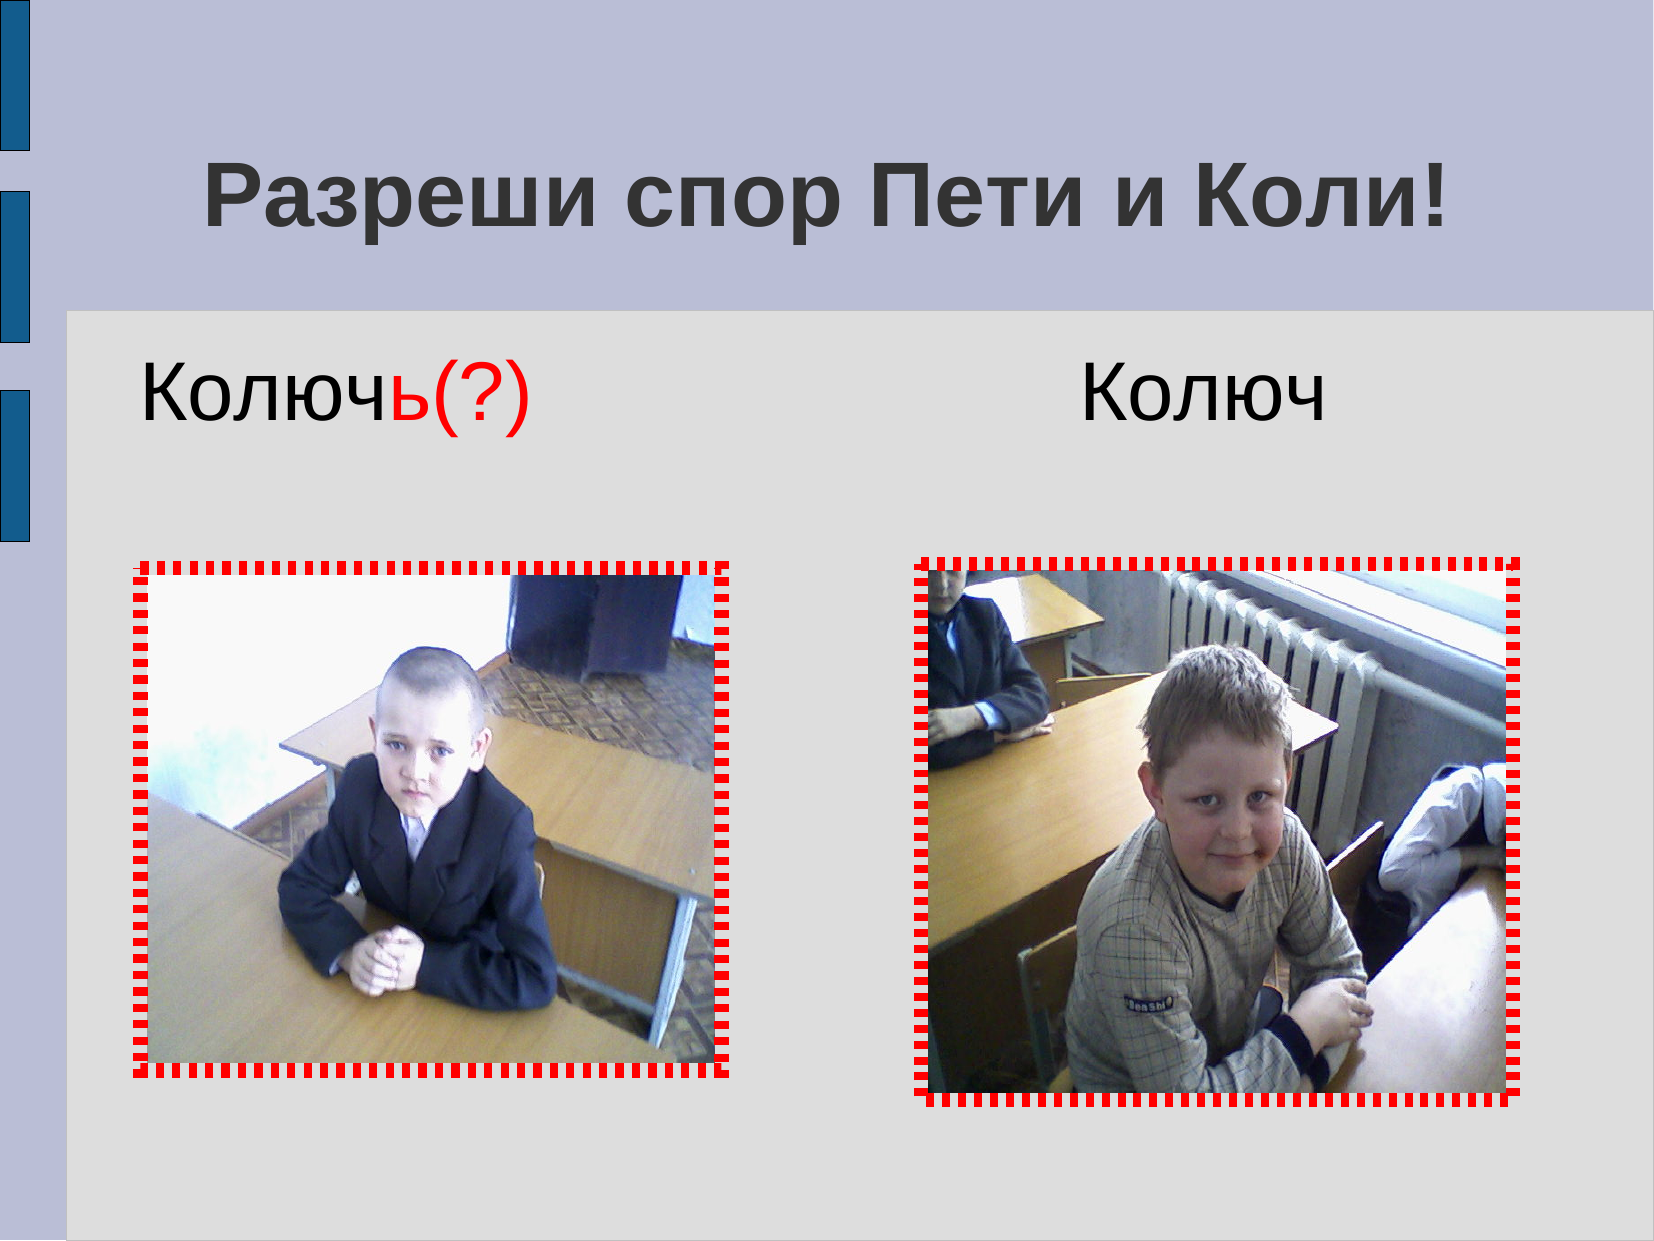

# Разреши спор Пети и Коли!
Колючь(?) Колюч